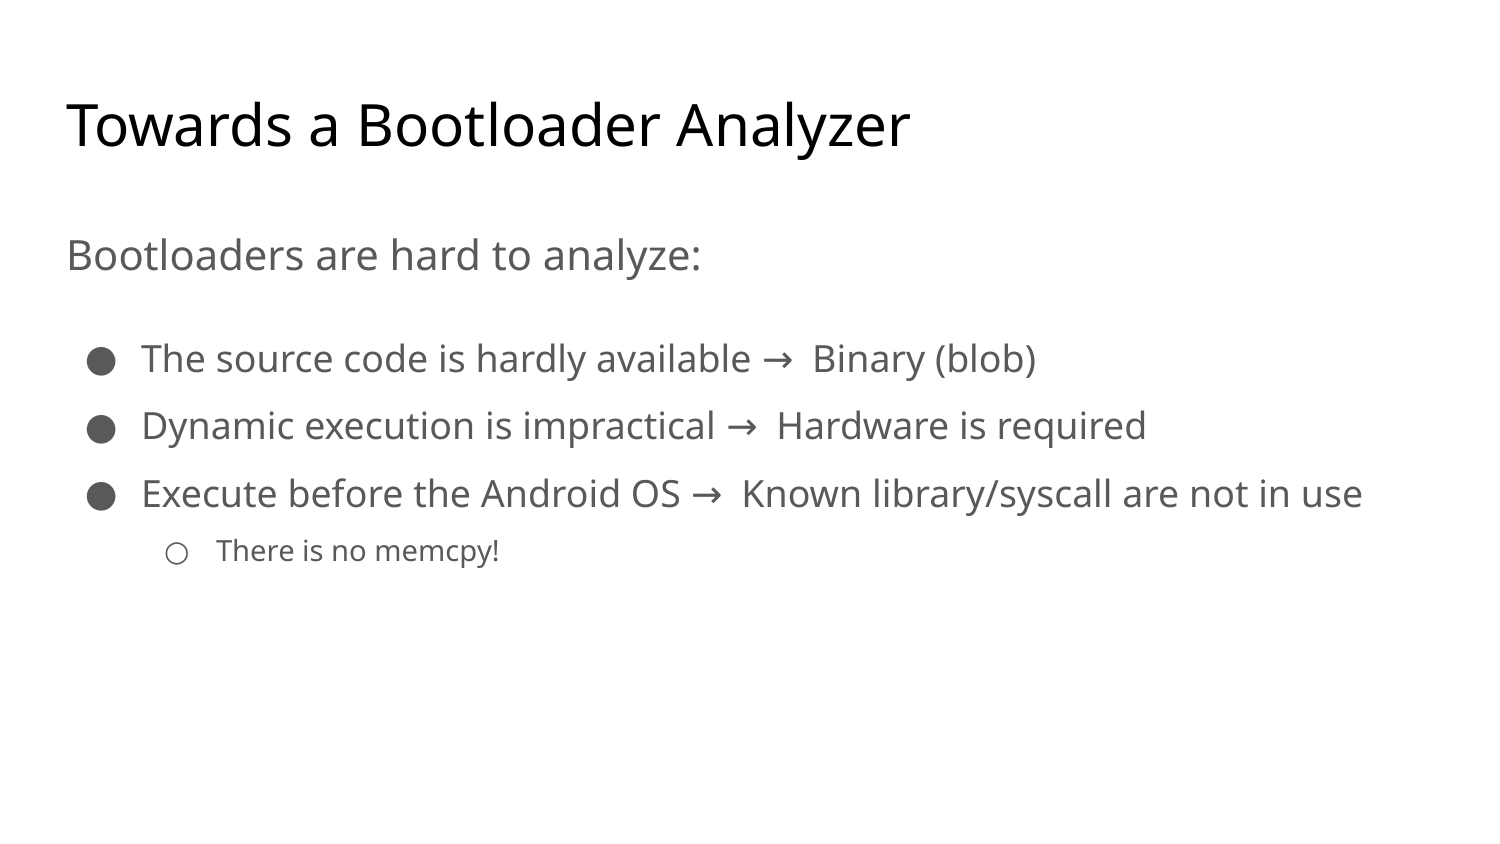

# Towards a Bootloader Analyzer
Bootloaders are hard to analyze:
The source code is hardly available → Binary (blob)
Dynamic execution is impractical → Hardware is required
Execute before the Android OS → Known library/syscall are not in use
There is no memcpy!